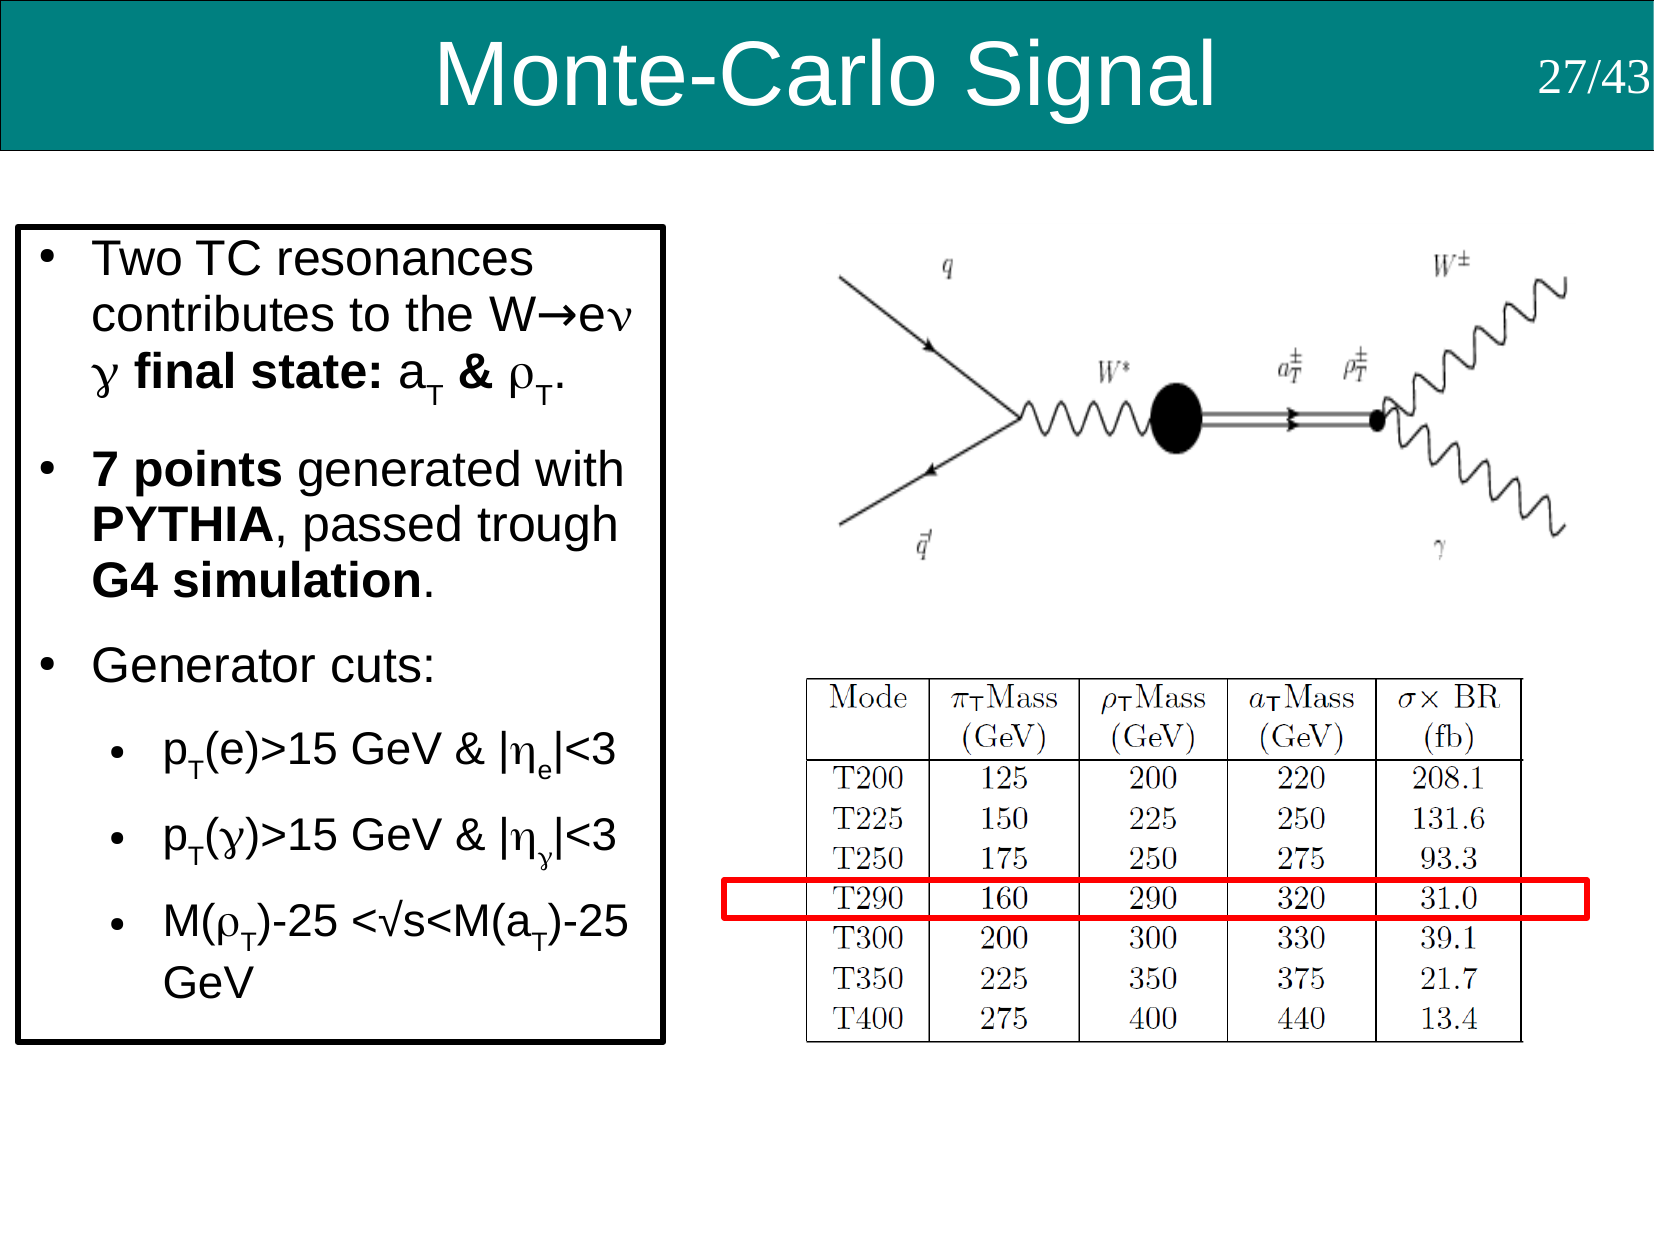

# Monte-Carlo Signal
27
Two TC resonances contributes to the W→e  final state: aT & rT.
7 points generated with PYTHIA, passed trough G4 simulation.
Generator cuts:
pT(e)>15 GeV & |he|<3
pT()>15 GeV & |h|<3
M(rT)-25 <√s<M(aT)-25 GeV